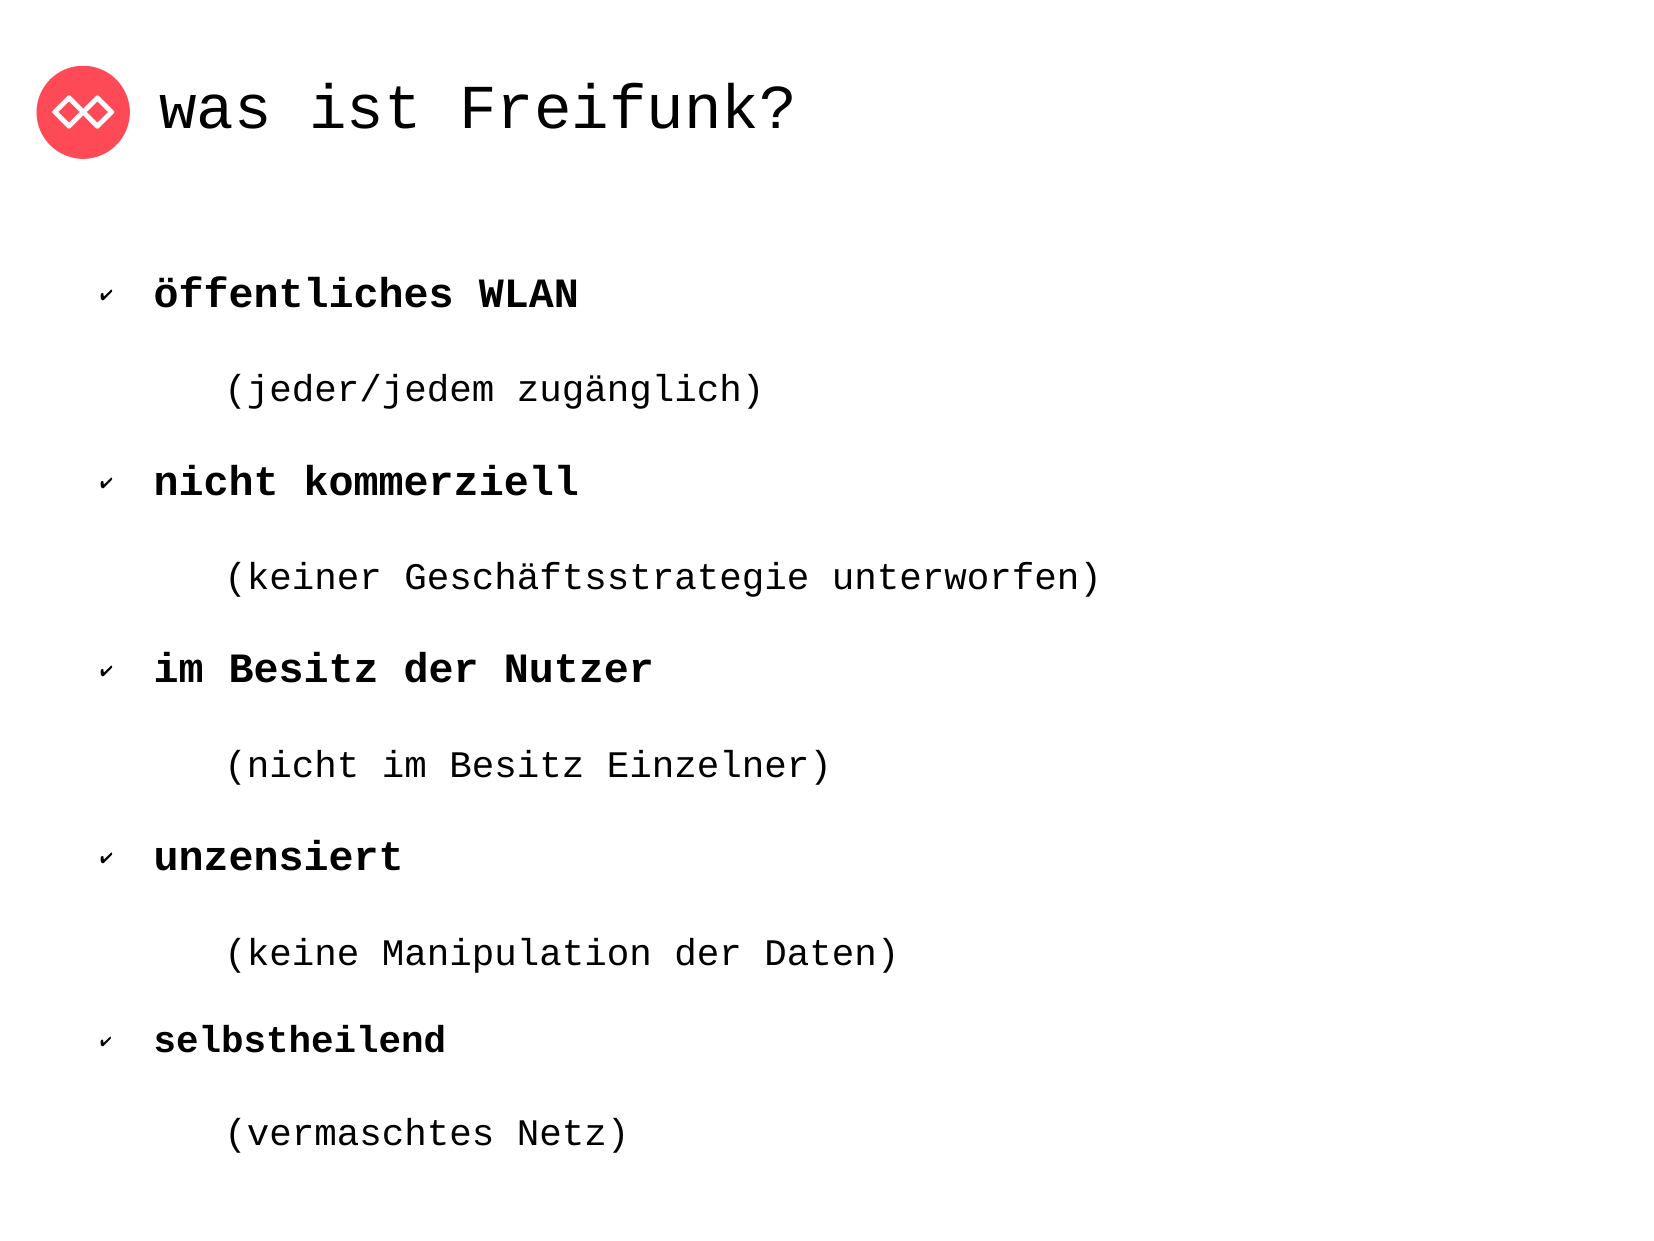

# was ist Freifunk?
öffentliches WLAN
(jeder/jedem zugänglich)
nicht kommerziell
(keiner Geschäftsstrategie unterworfen)
im Besitz der Nutzer
(nicht im Besitz Einzelner)
unzensiert
(keine Manipulation der Daten)
selbstheilend
(vermaschtes Netz)